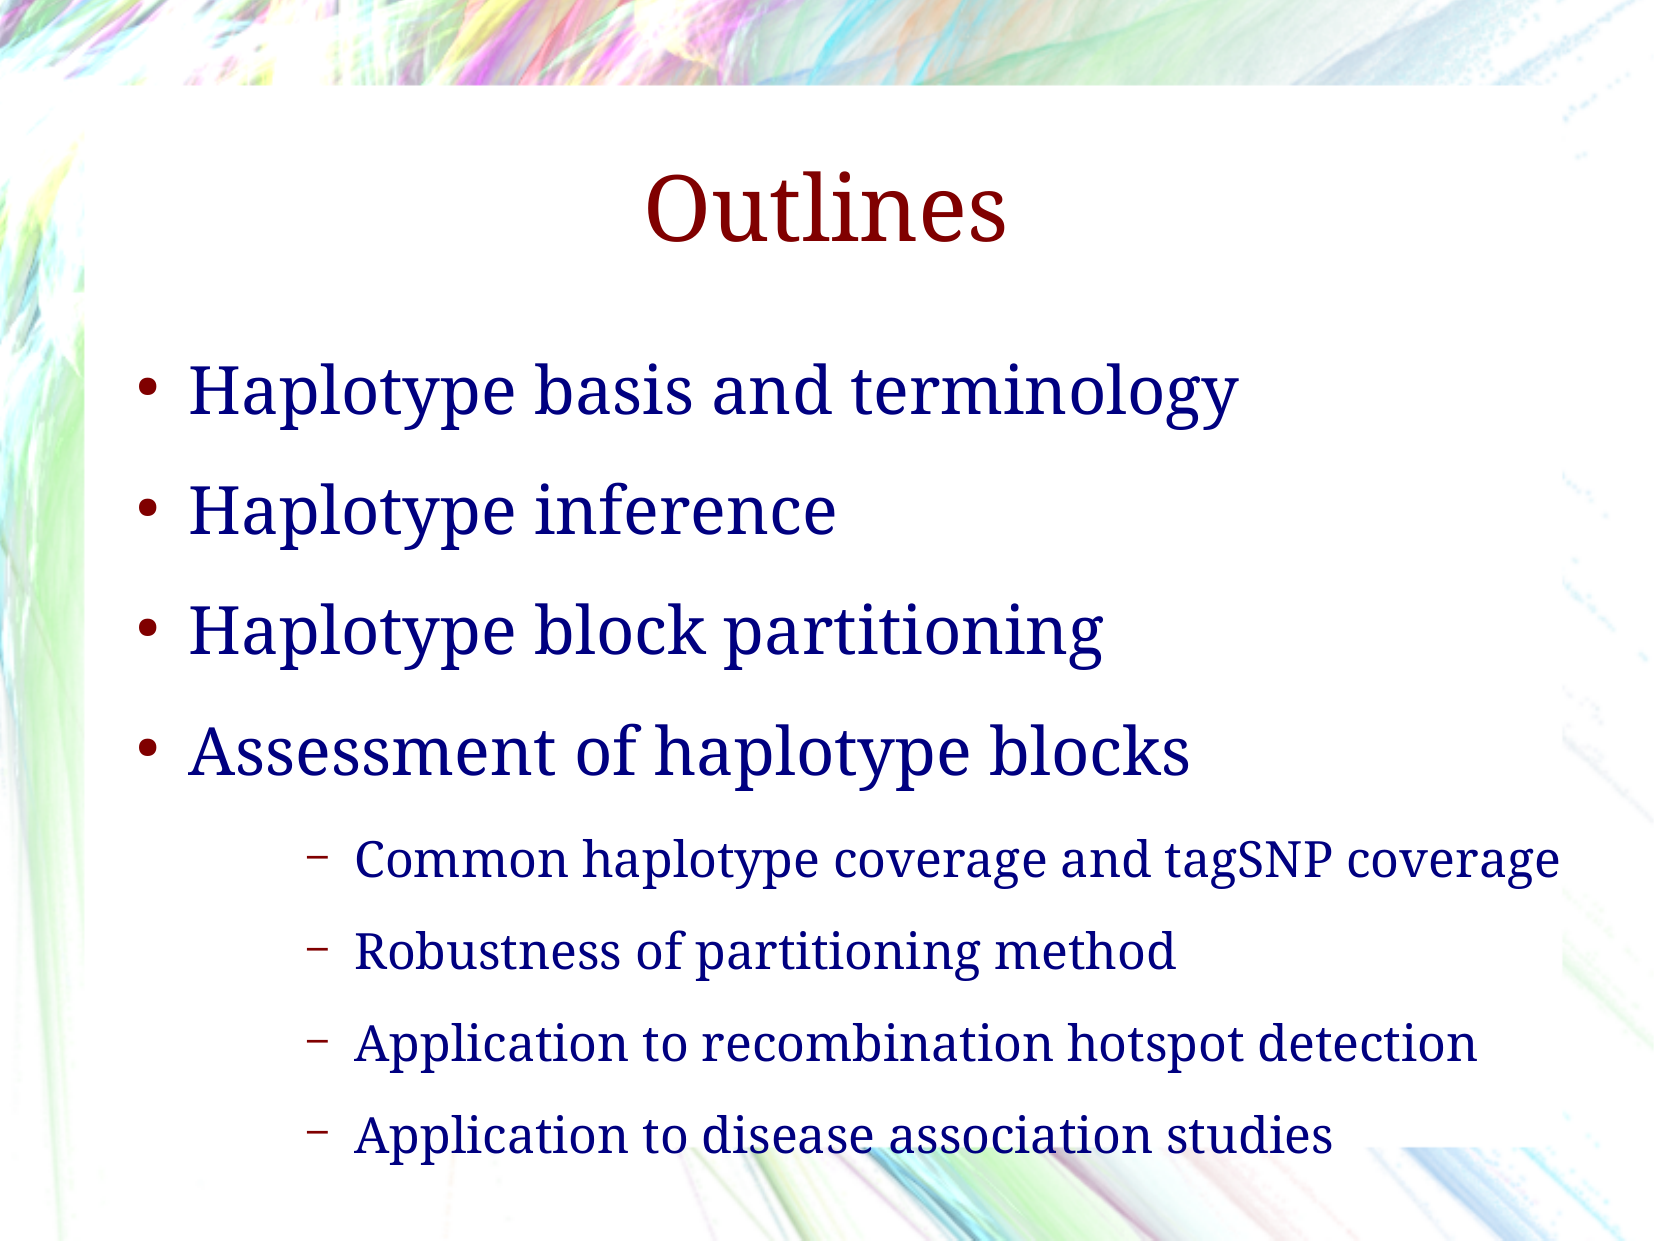

# Outlines
Haplotype basis and terminology
Haplotype inference
Haplotype block partitioning
Assessment of haplotype blocks
Common haplotype coverage and tagSNP coverage
Robustness of partitioning method
Application to recombination hotspot detection
Application to disease association studies